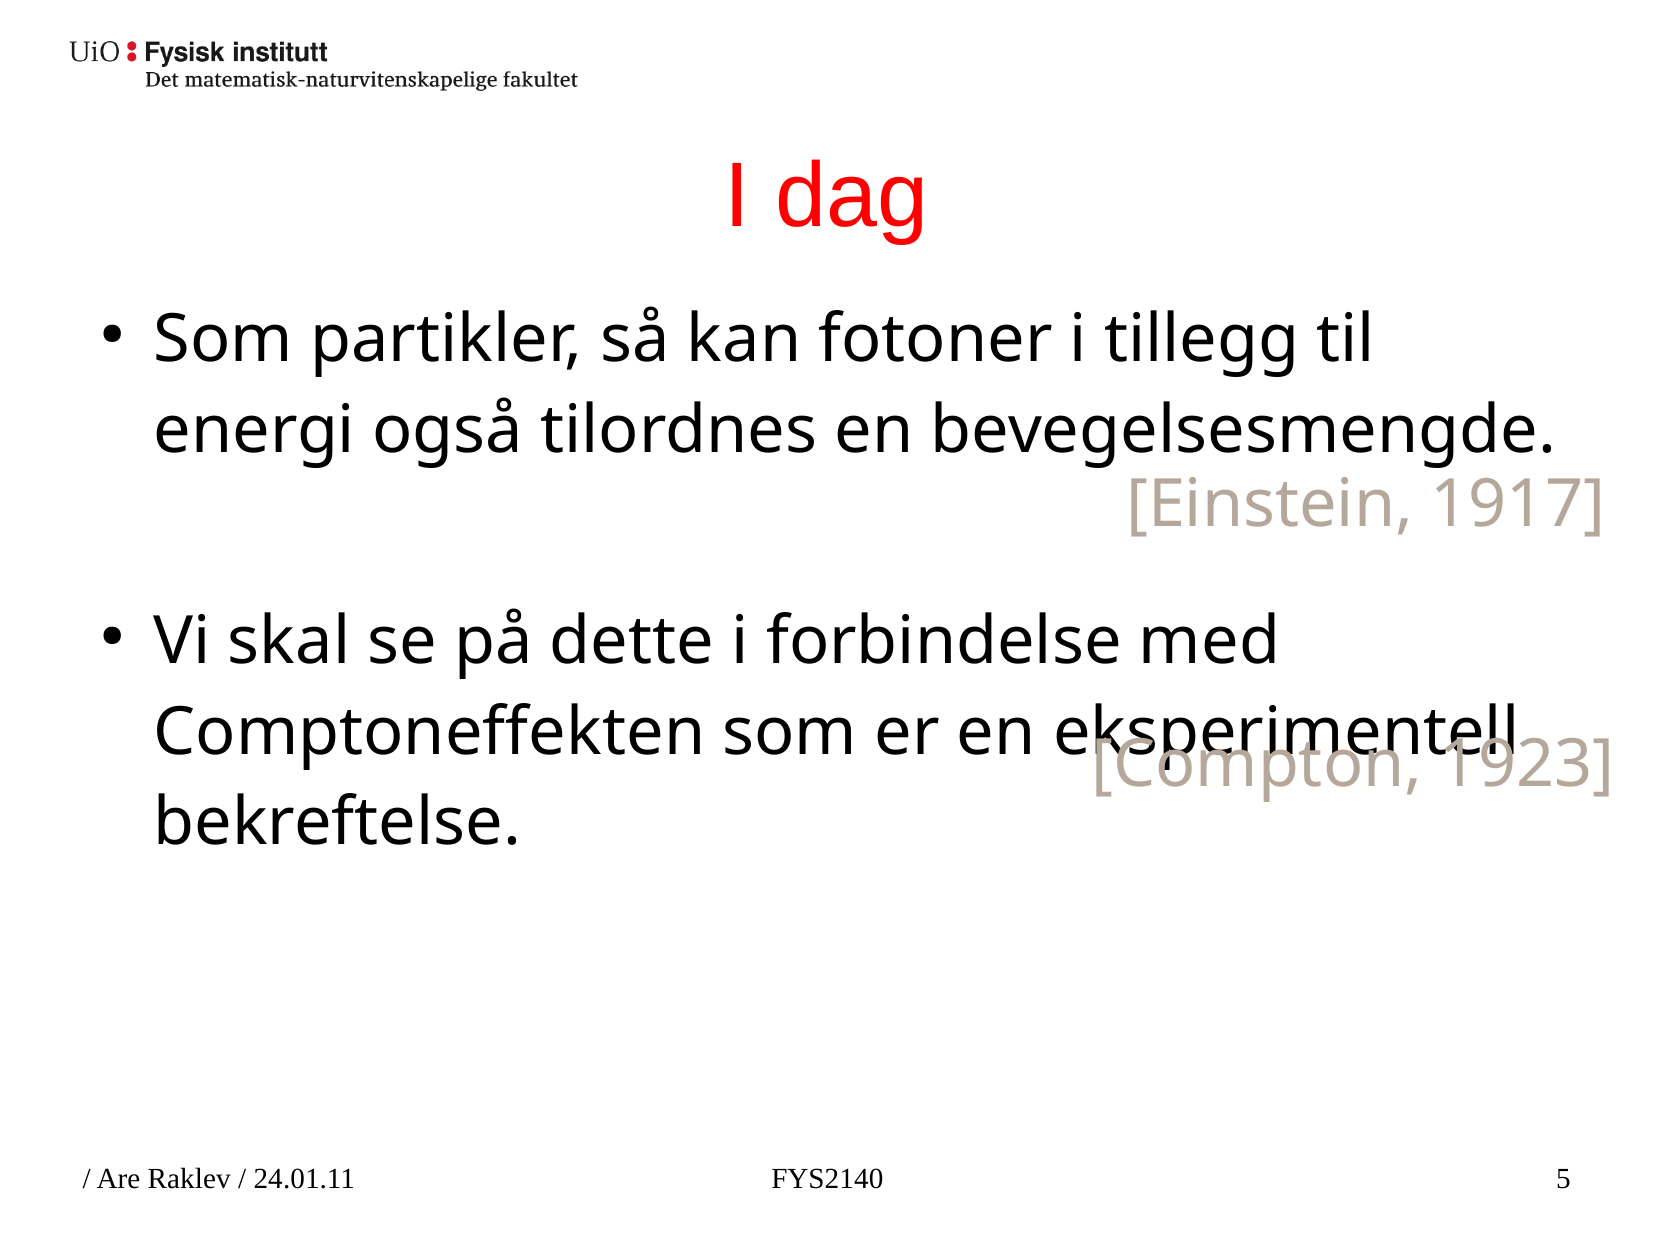

# I dag
Som partikler, så kan fotoner i tillegg til energi også tilordnes en bevegelsesmengde.
Vi skal se på dette i forbindelse med Comptoneffekten som er en eksperimentell bekreftelse.
[Einstein, 1917]
[Compton, 1923]
/ Are Raklev / 24.01.11
FYS2140
5